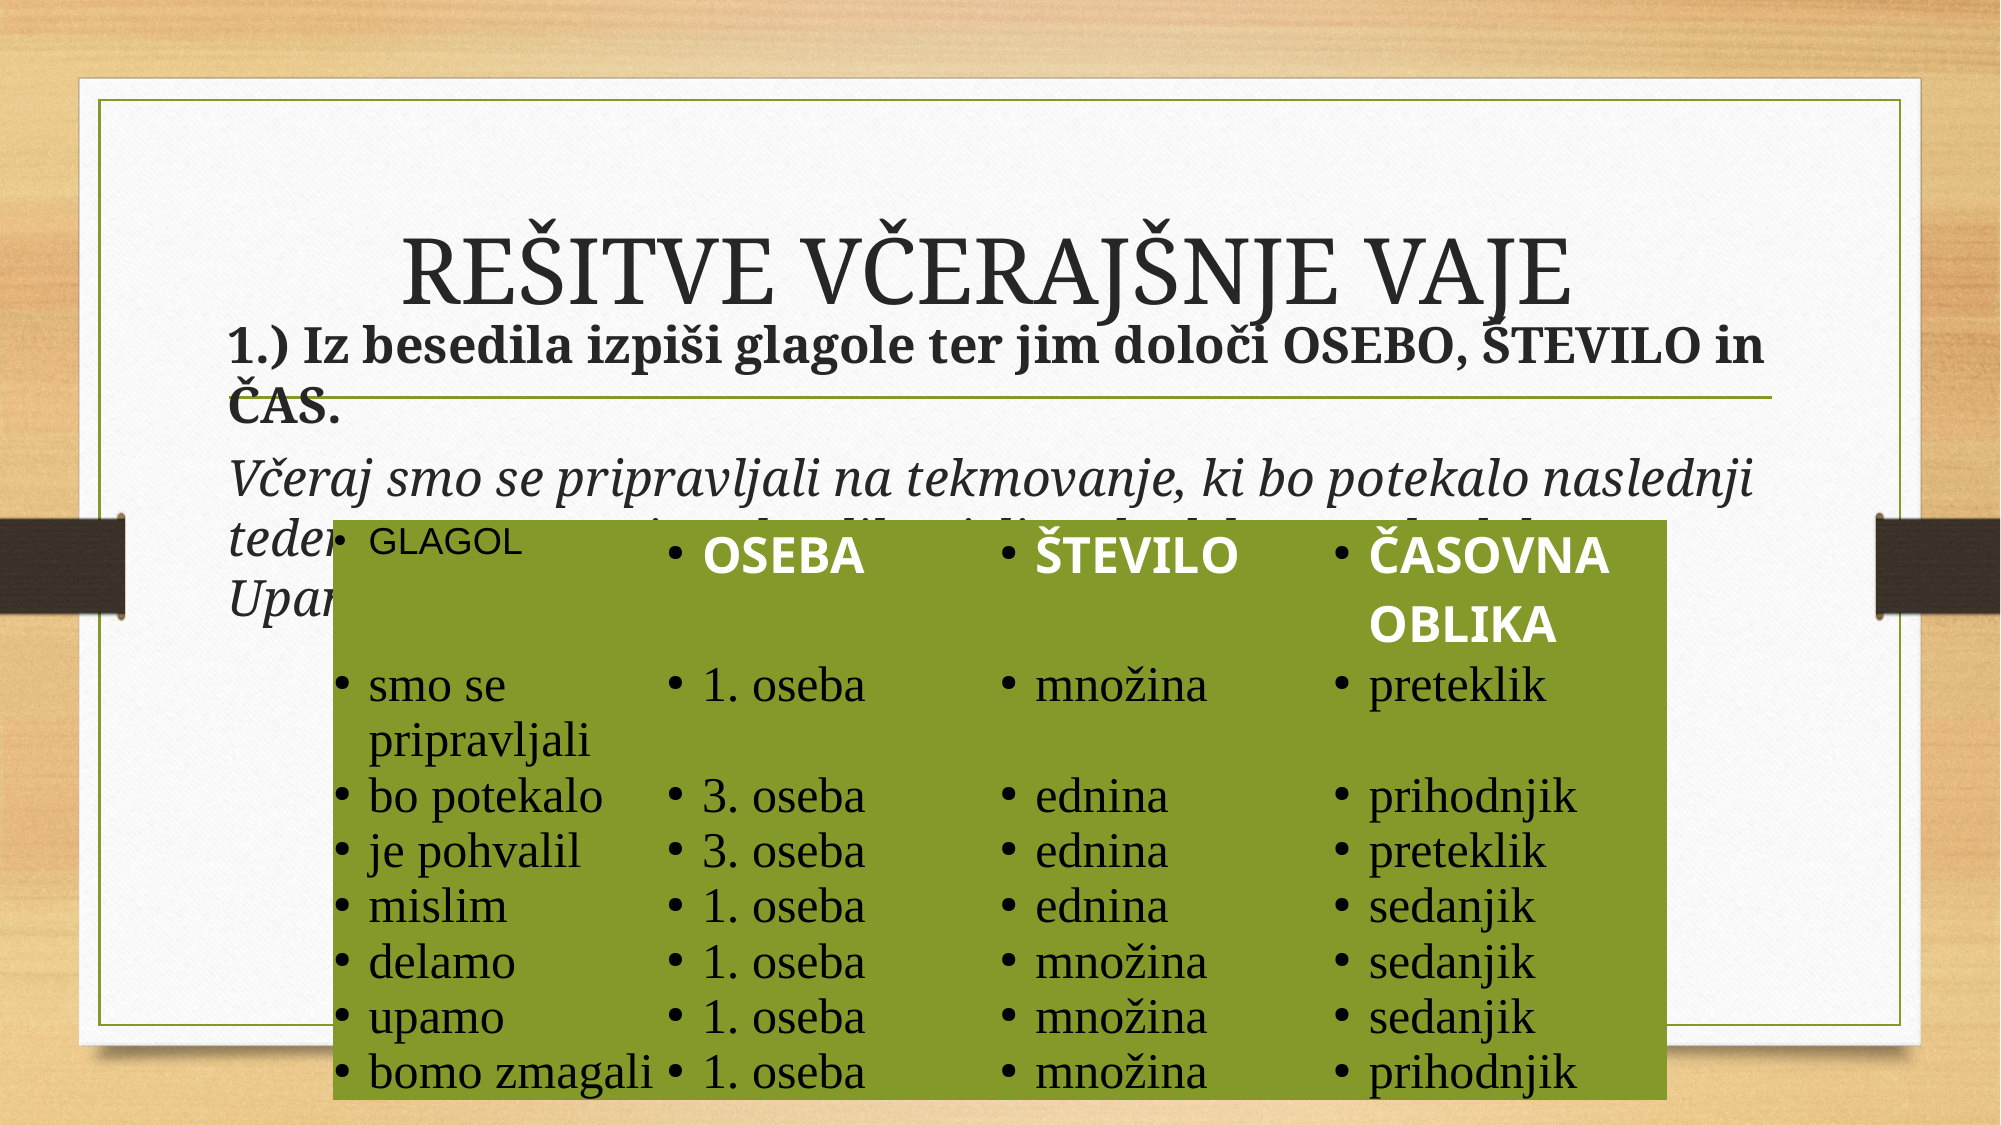

# REŠITVE VČERAJŠNJE VAJE
1.) Iz besedila izpiši glagole ter jim določi OSEBO, ŠTEVILO in ČAS.
Včeraj smo se pripravljali na tekmovanje, ki bo potekalo naslednji teden. Trener nas je pohvalil. Mislim, da delamo zelo dobro. Upamo, da bomo zmagali.
| GLAGOL | OSEBA | ŠTEVILO | ČASOVNA OBLIKA |
| --- | --- | --- | --- |
| smo se pripravljali | 1. oseba | množina | preteklik |
| bo potekalo | 3. oseba | ednina | prihodnjik |
| je pohvalil | 3. oseba | ednina | preteklik |
| mislim | 1. oseba | ednina | sedanjik |
| delamo | 1. oseba | množina | sedanjik |
| upamo | 1. oseba | množina | sedanjik |
| bomo zmagali | 1. oseba | množina | prihodnjik |